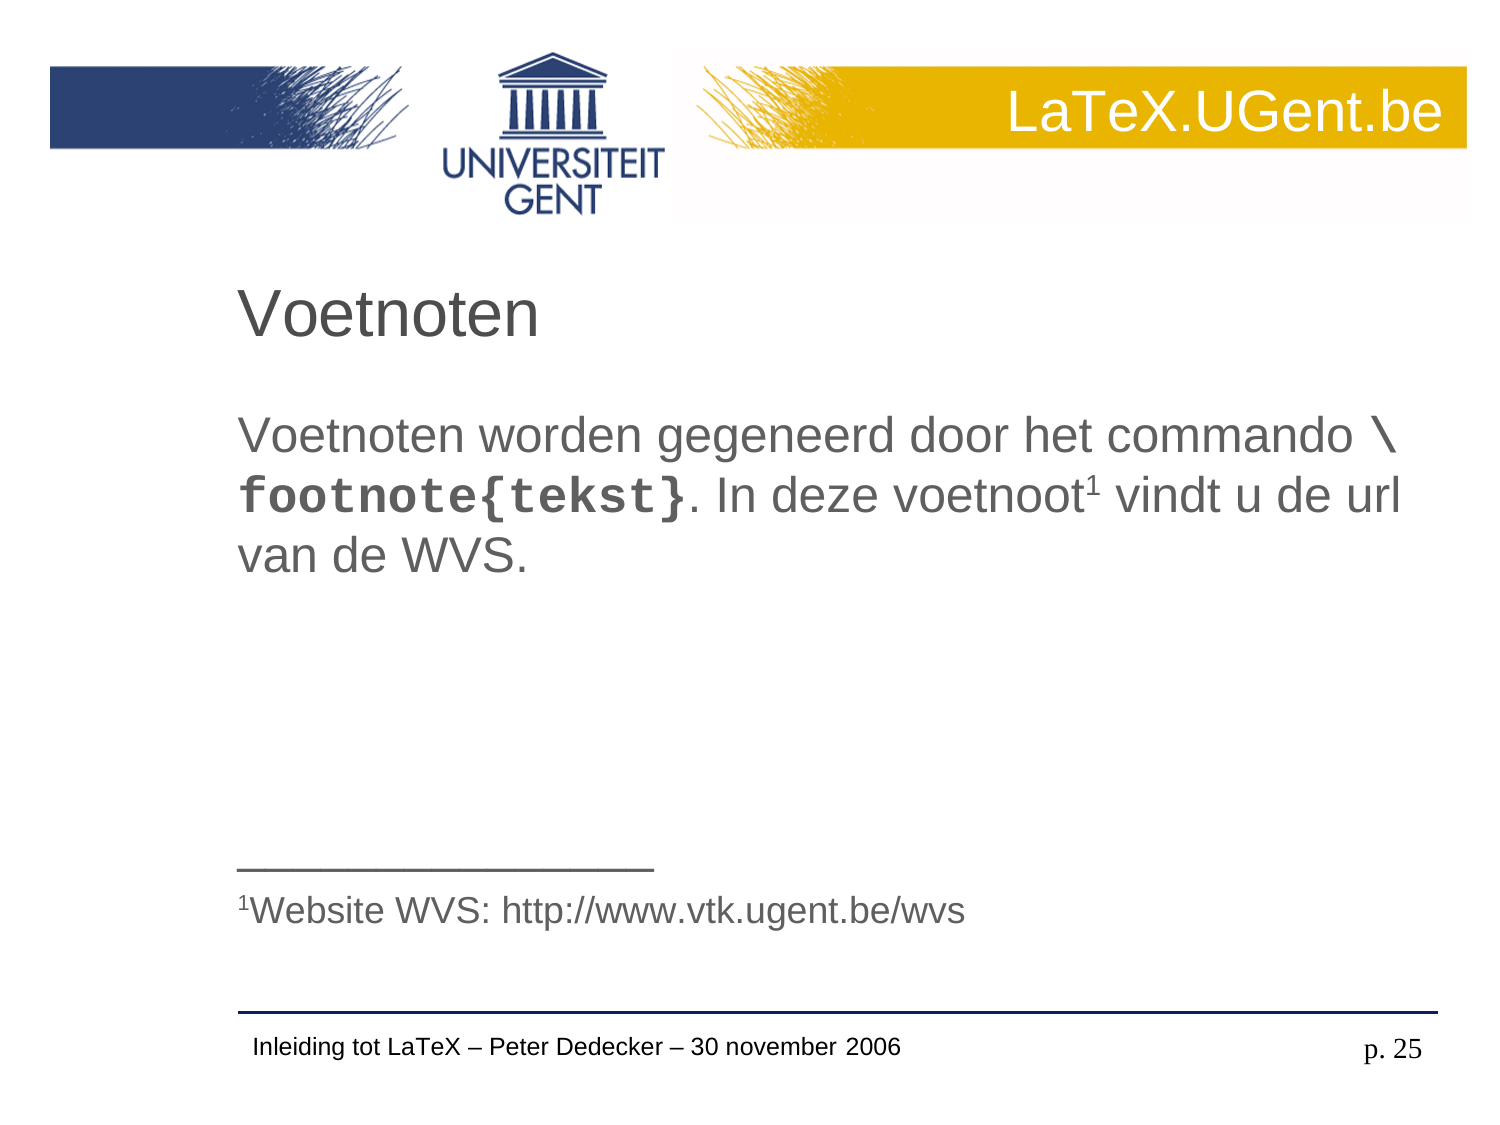

# Voetnoten
Voetnoten worden gegeneerd door het commando \footnote{tekst}. In deze voetnoot1 vindt u de url van de WVS.
_______________
1Website WVS: http://www.vtk.ugent.be/wvs
25